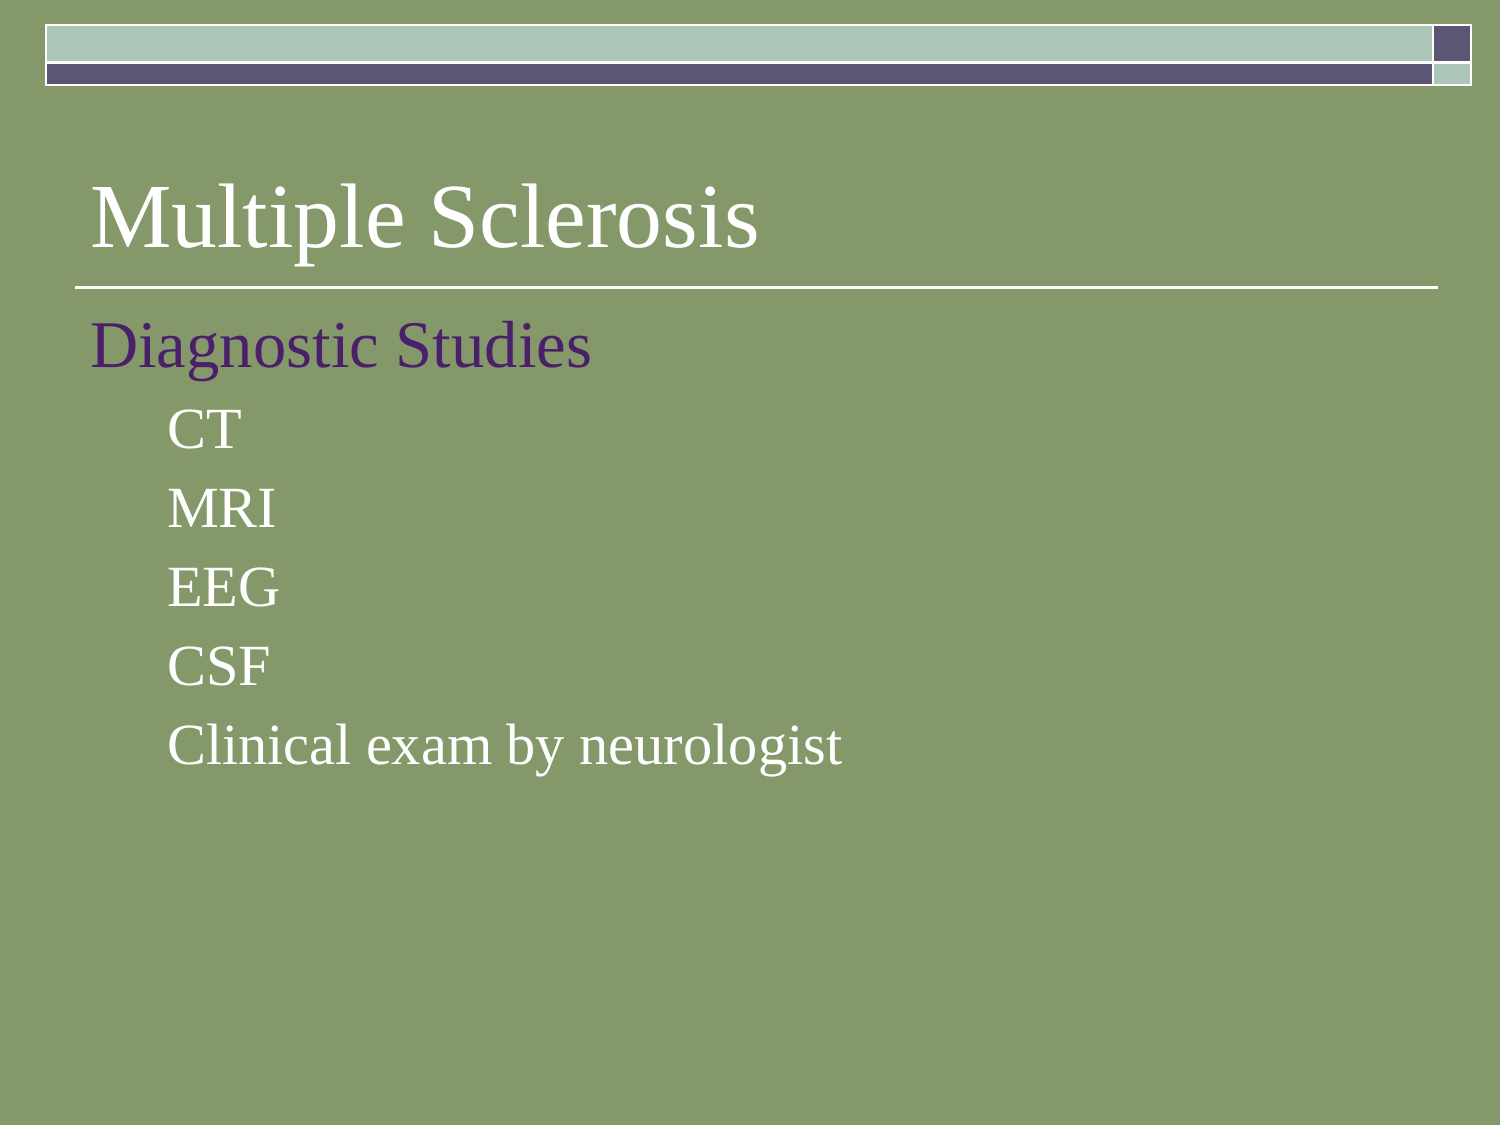

# Multiple Sclerosis
Diagnostic Studies
CT
MRI
EEG
CSF
Clinical exam by neurologist